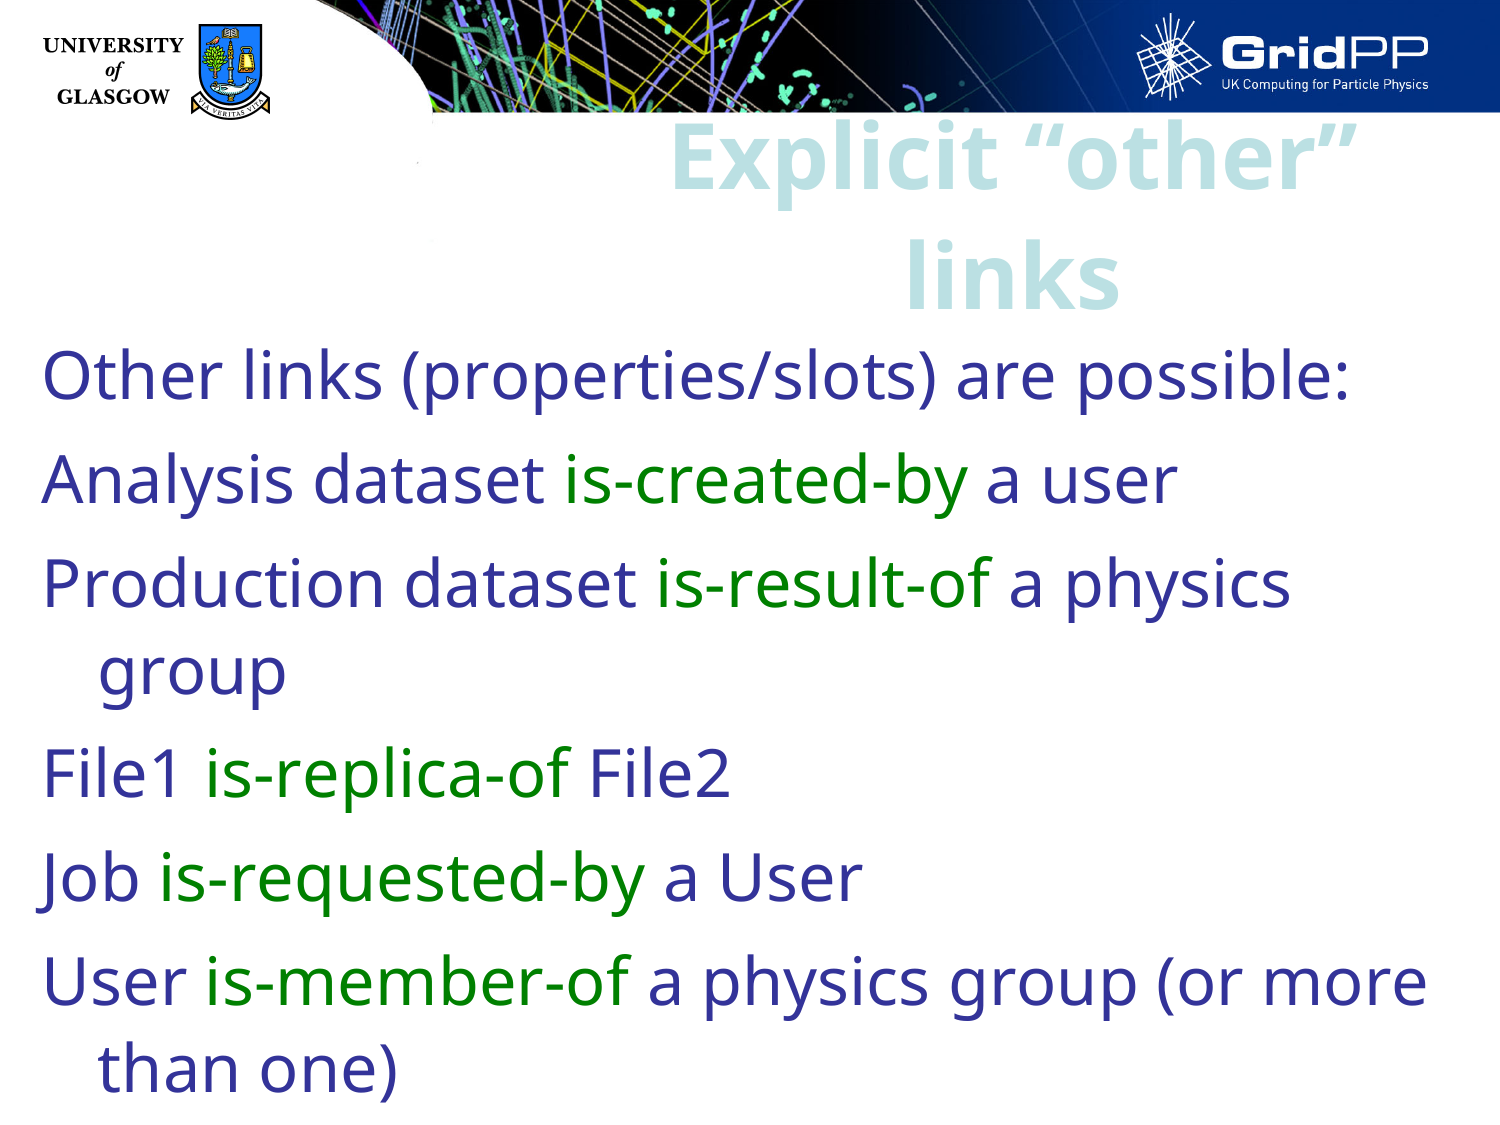

# Explicit “other” links
Other links (properties/slots) are possible:
Analysis dataset is-created-by a user
Production dataset is-result-of a physics group
File1 is-replica-of File2
Job is-requested-by a User
User is-member-of a physics group (or more than one)